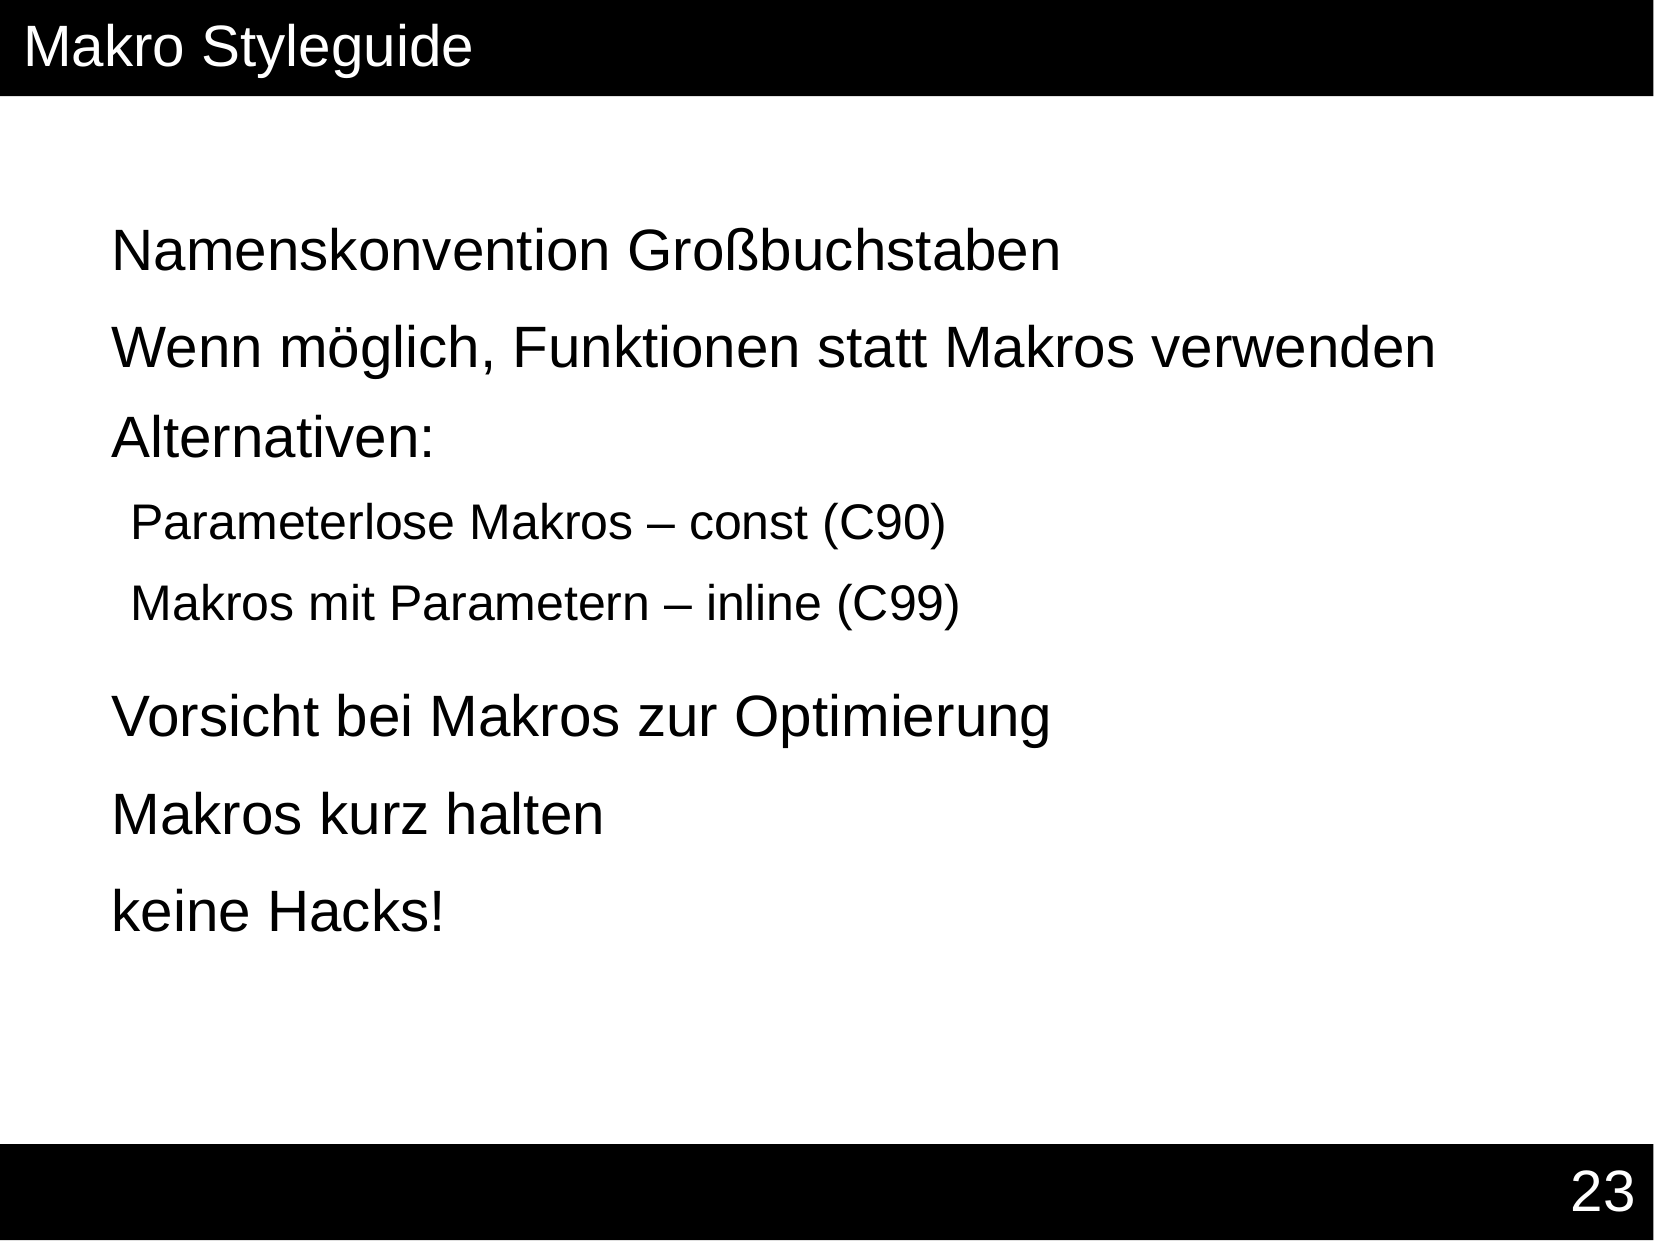

Makro Styleguide
 Namenskonvention Großbuchstaben
 Wenn möglich, Funktionen statt Makros verwenden
 Alternativen:
Parameterlose Makros – const (C90)
Makros mit Parametern – inline (C99)
 Vorsicht bei Makros zur Optimierung
 Makros kurz halten
 keine Hacks!
23